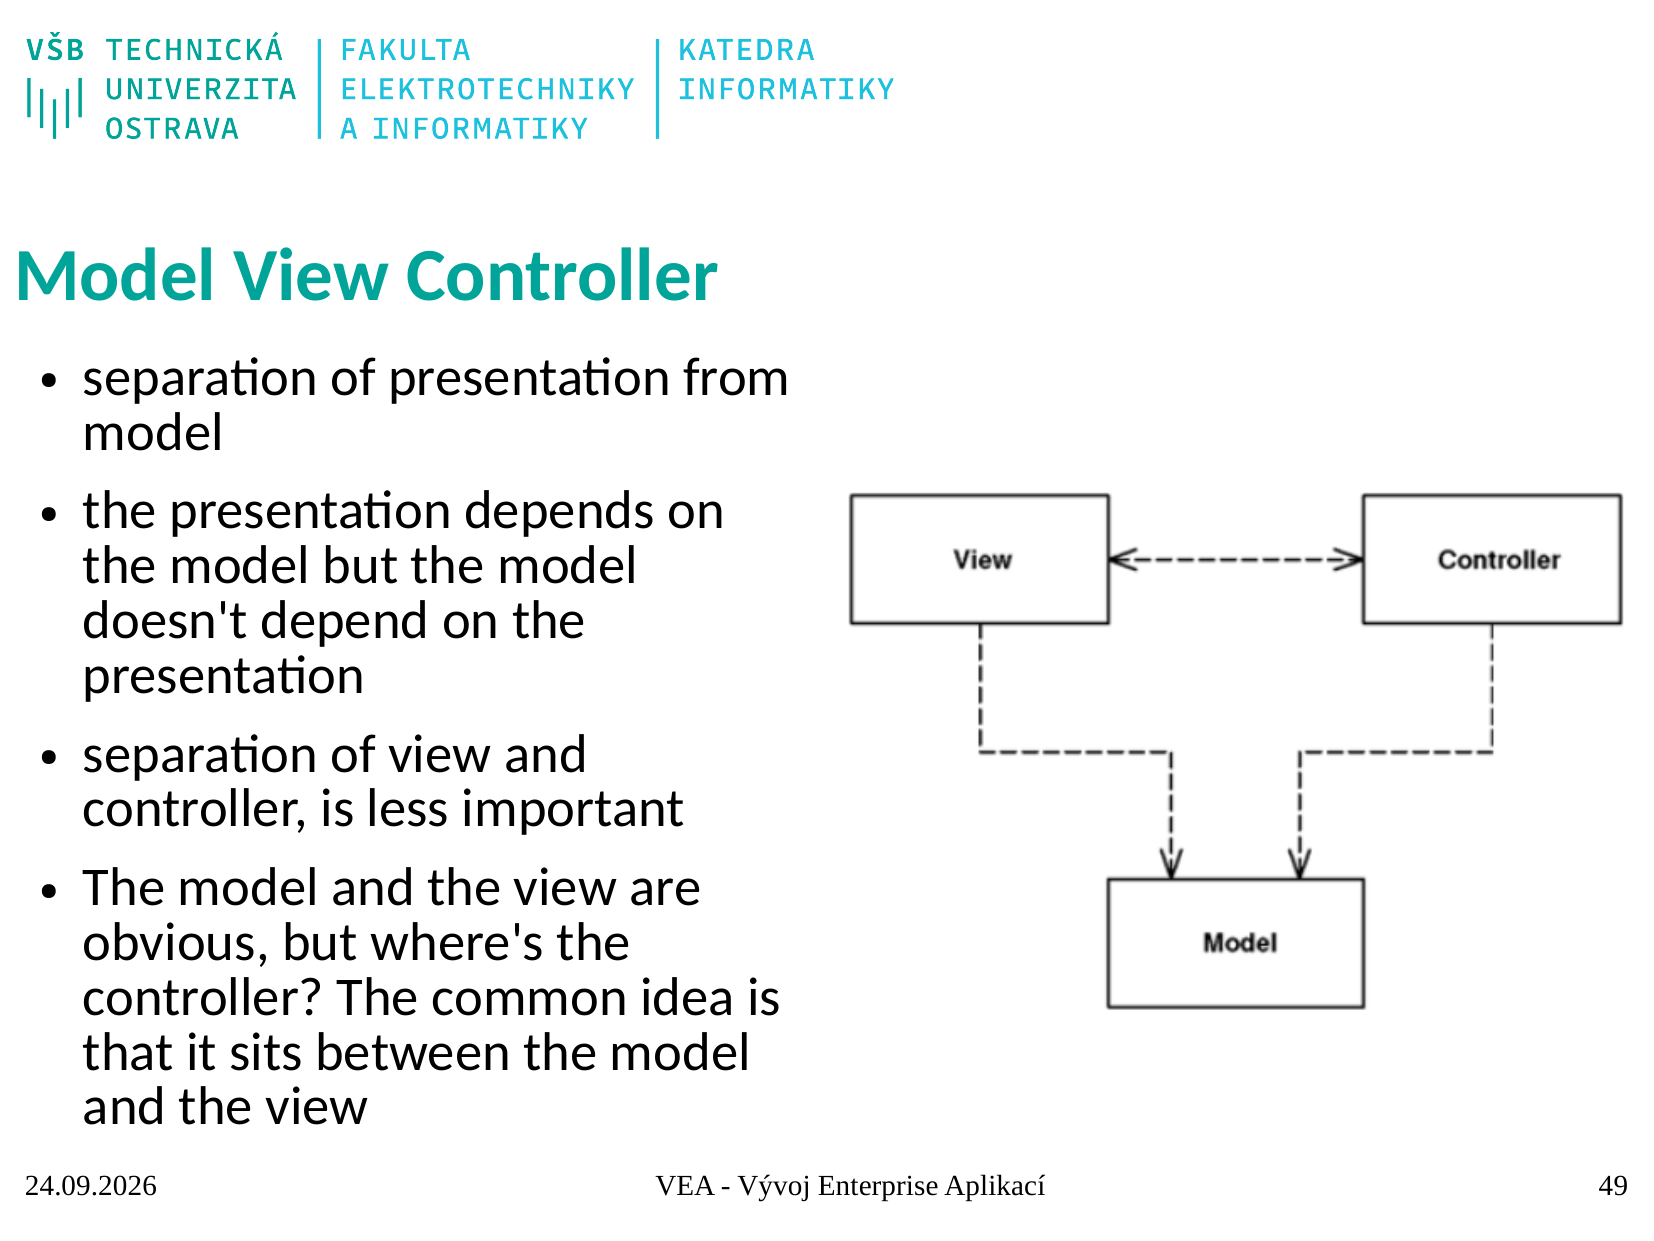

Model View Controller
# separation of presentation from model
the presentation depends on the model but the model doesn't depend on the presentation
separation of view and controller, is less important
The model and the view are obvious, but where's the controller? The common idea is that it sits between the model and the view
VEA - Vývoj Enterprise Aplikací
49